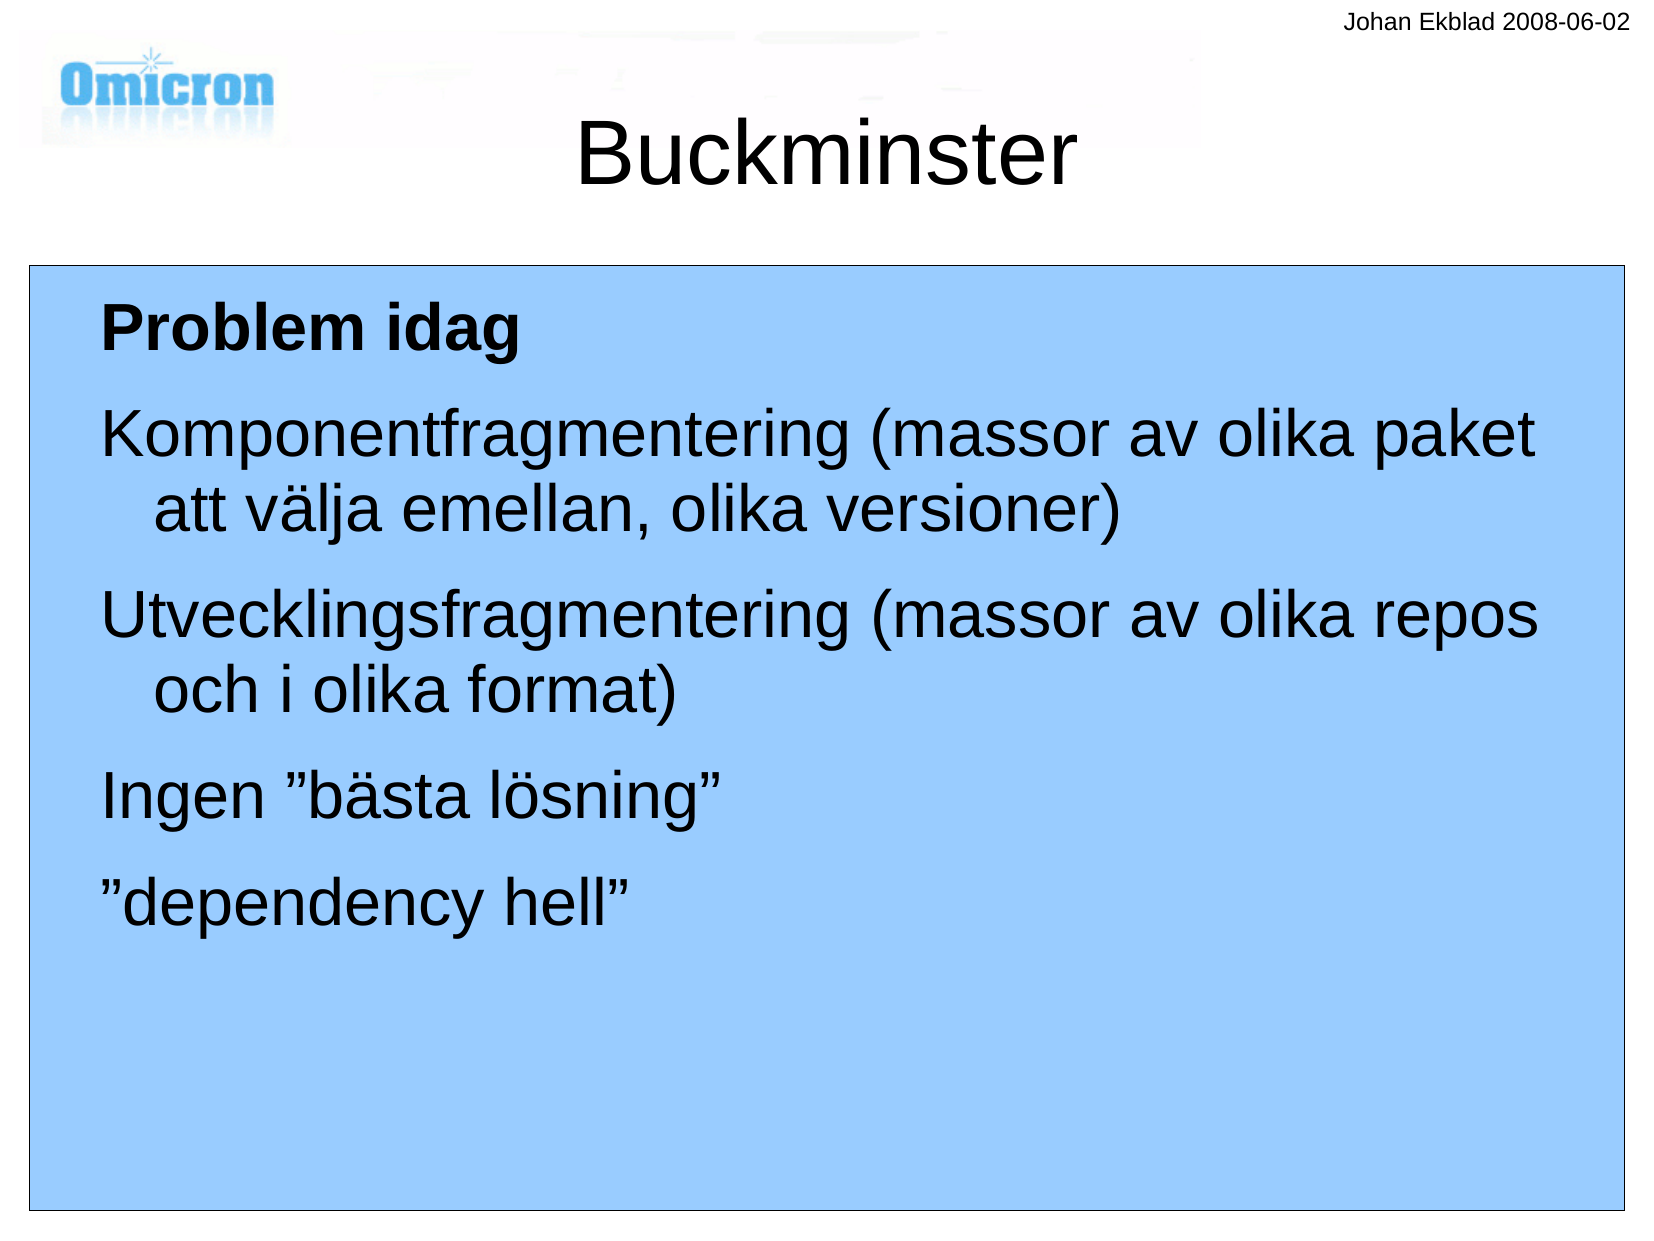

Johan Ekblad 2008-06-02
# Buckminster
Problem idag
Komponentfragmentering (massor av olika paket att välja emellan, olika versioner)
Utvecklingsfragmentering (massor av olika repos och i olika format)
Ingen ”bästa lösning”
”dependency hell”